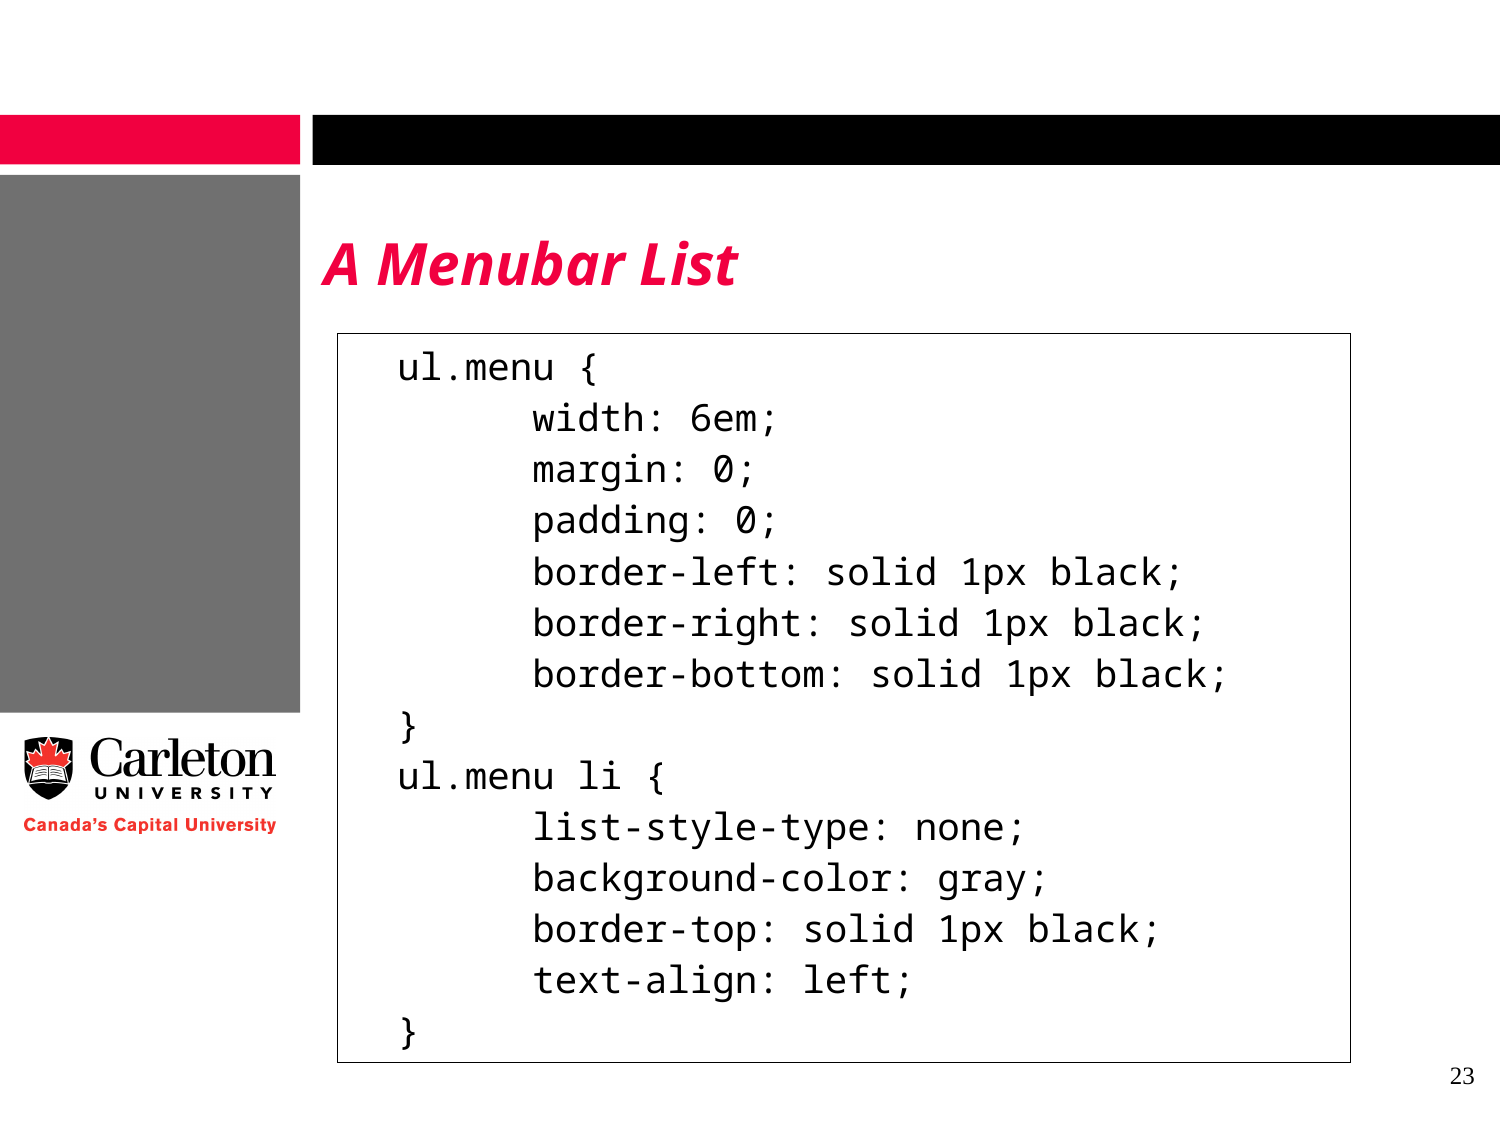

# A Menubar List
 ul.menu {
 width: 6em;
 margin: 0;
 padding: 0;
 border-left: solid 1px black;
 border-right: solid 1px black;
 border-bottom: solid 1px black;
 }
 ul.menu li {
 list-style-type: none;
 background-color: gray;
 border-top: solid 1px black;
 text-align: left;
 }
23